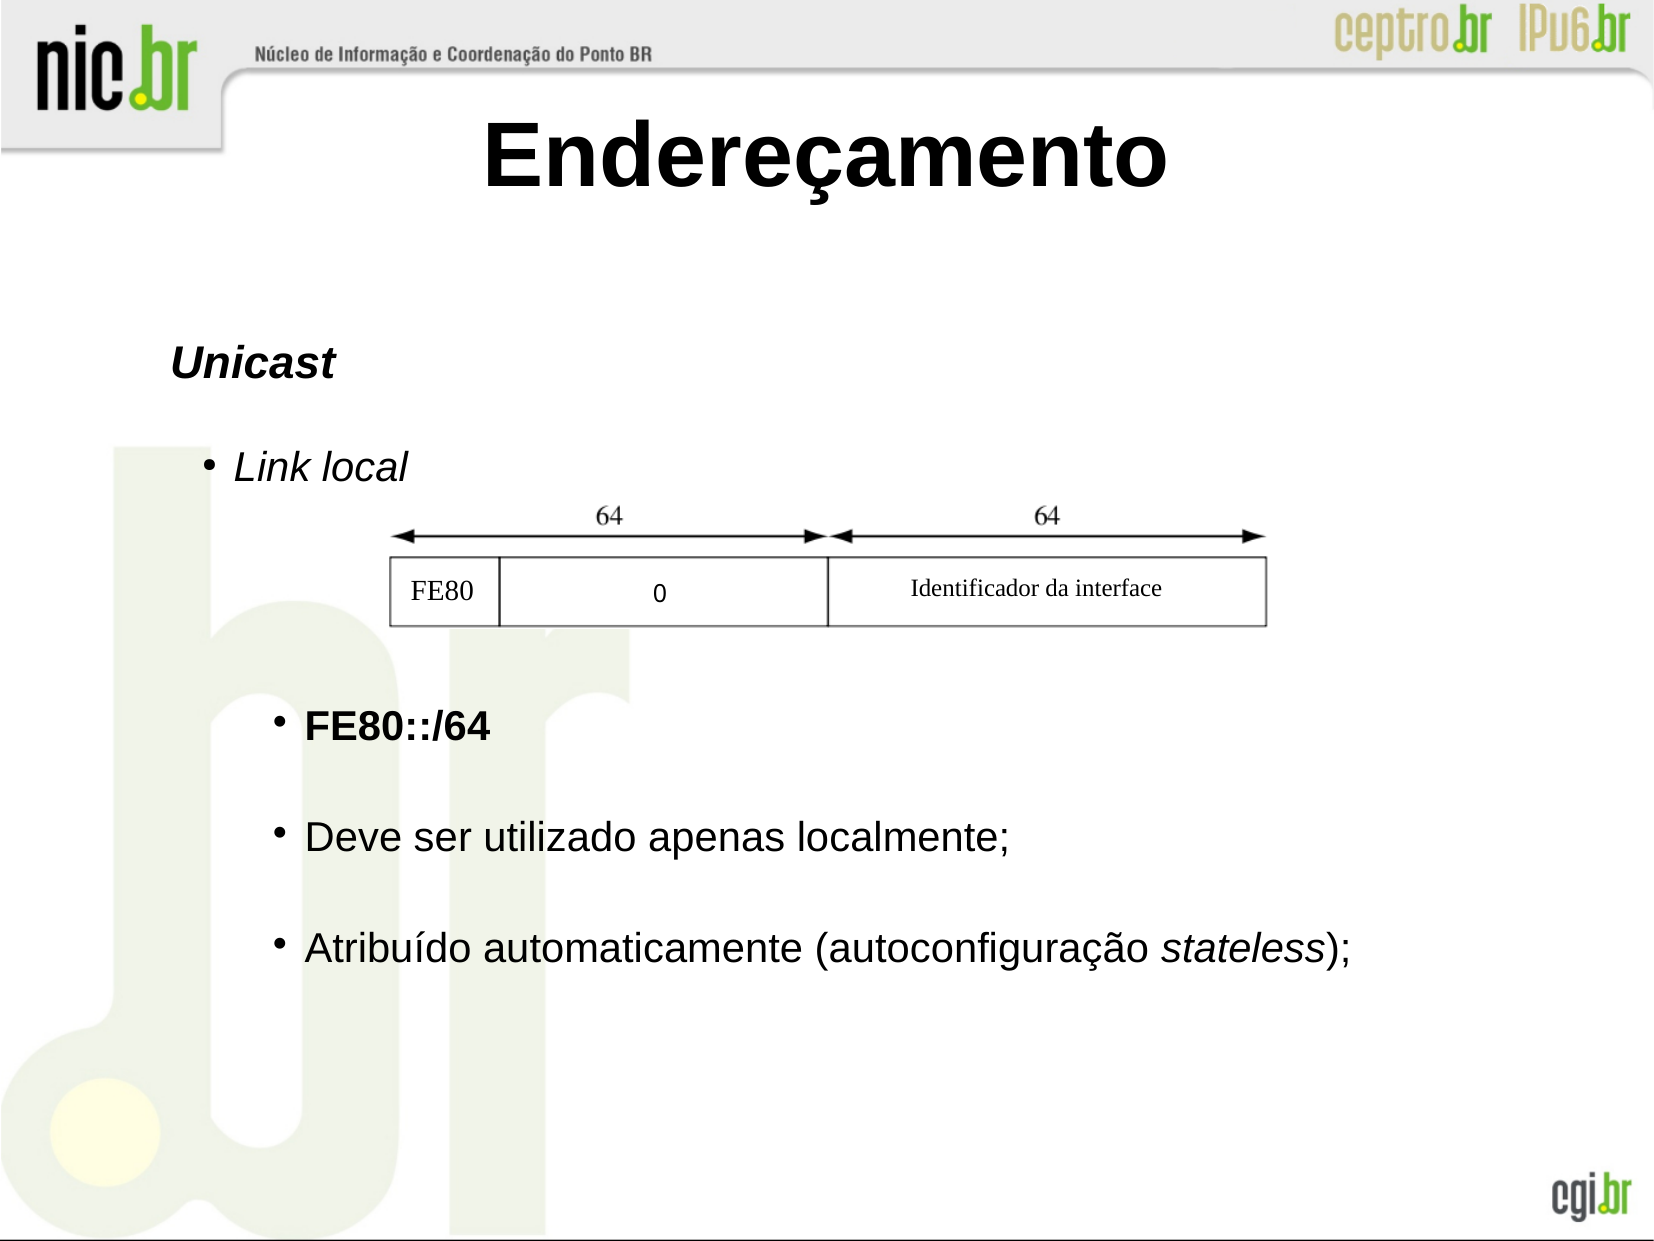

Endereçamento
Unicast
Link local
FE80::/64
Deve ser utilizado apenas localmente;
Atribuído automaticamente (autoconfiguração stateless);
Identificador da interface
FE80
0